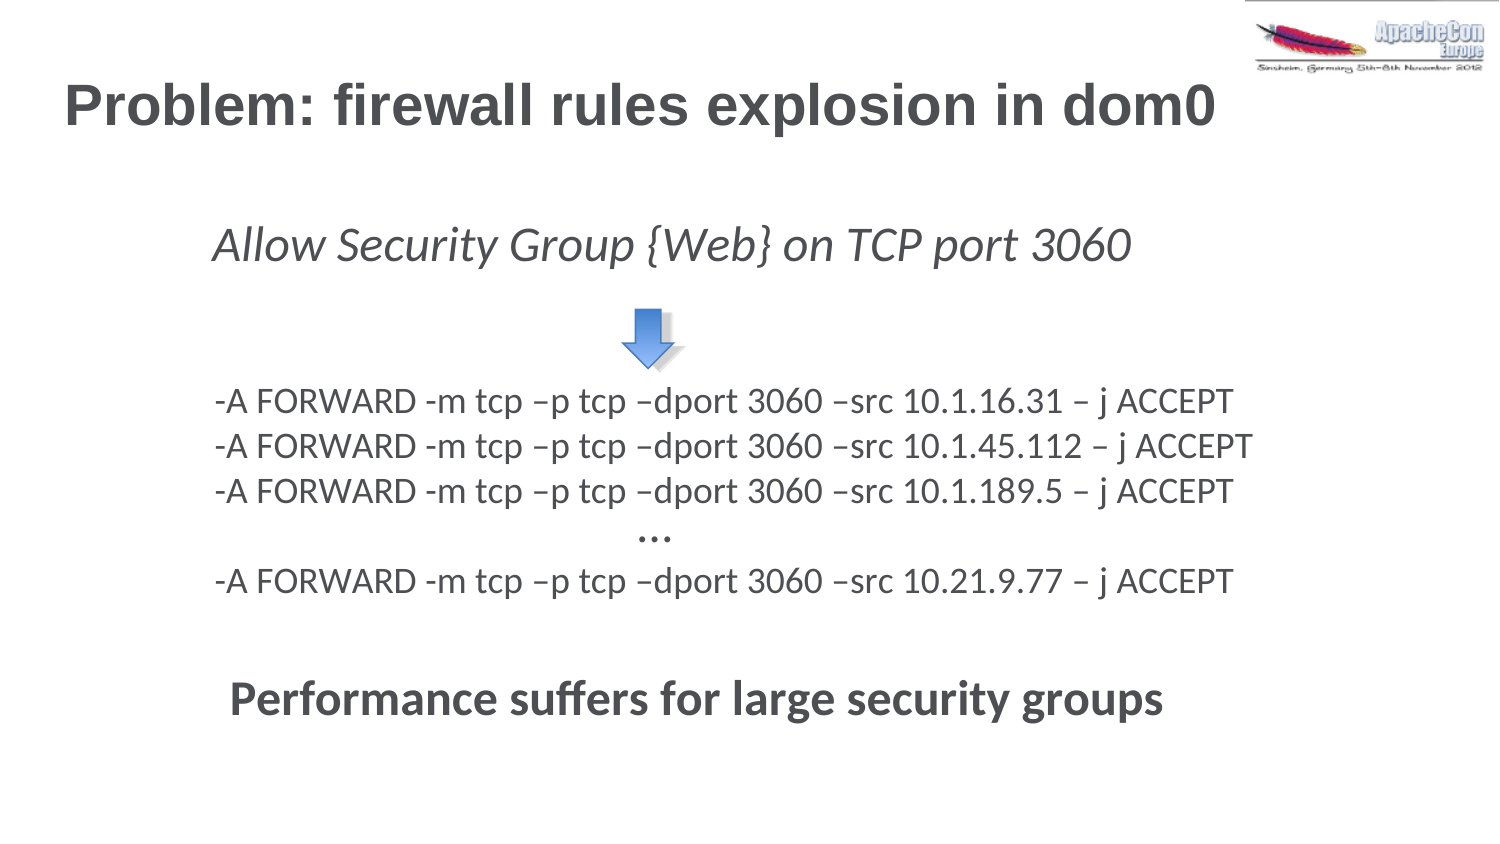

Problem: firewall rules explosion in dom0
Allow Security Group {Web} on TCP port 3060
 -A FORWARD -m tcp –p tcp –dport 3060 –src 10.1.16.31 – j ACCEPT
 -A FORWARD -m tcp –p tcp –dport 3060 –src 10.1.45.112 – j ACCEPT
 -A FORWARD -m tcp –p tcp –dport 3060 –src 10.1.189.5 – j ACCEPT
 -A FORWARD -m tcp –p tcp –dport 3060 –src 10.21.9.77 – j ACCEPT
…
Performance suffers for large security groups